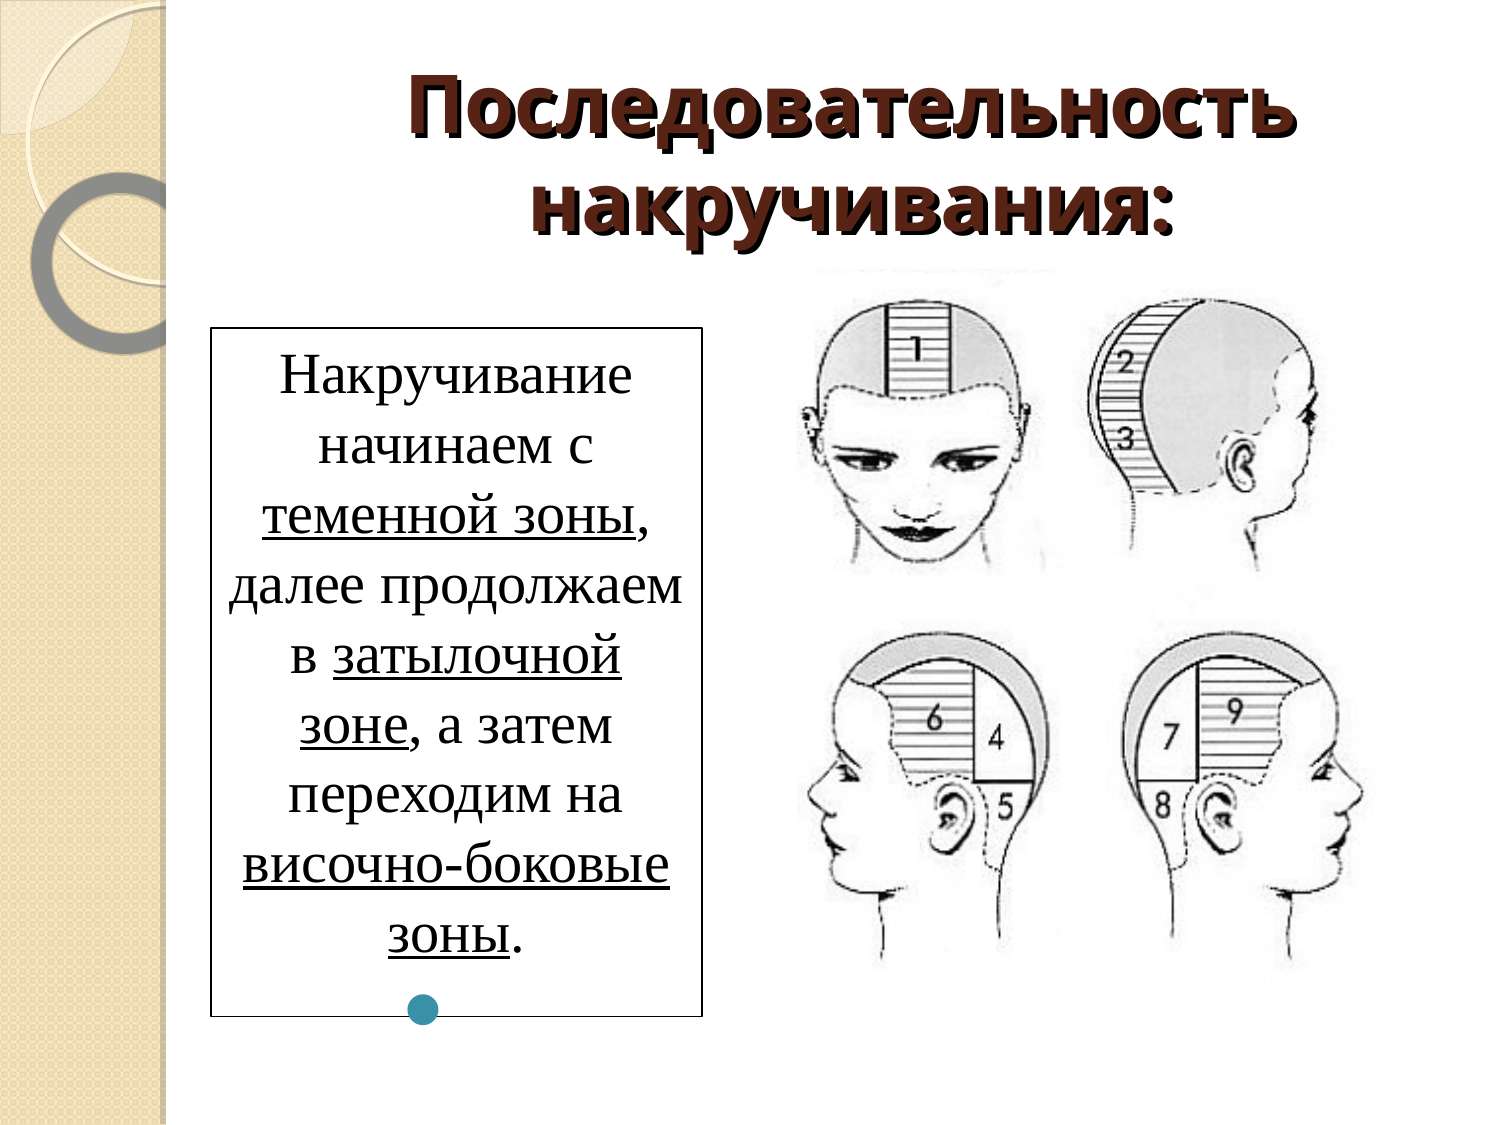

# Последовательность накручивания:
Накручивание начинаем с теменной зоны, далее продолжаем в затылочной зоне, а затем переходим на височно-боковые зоны.